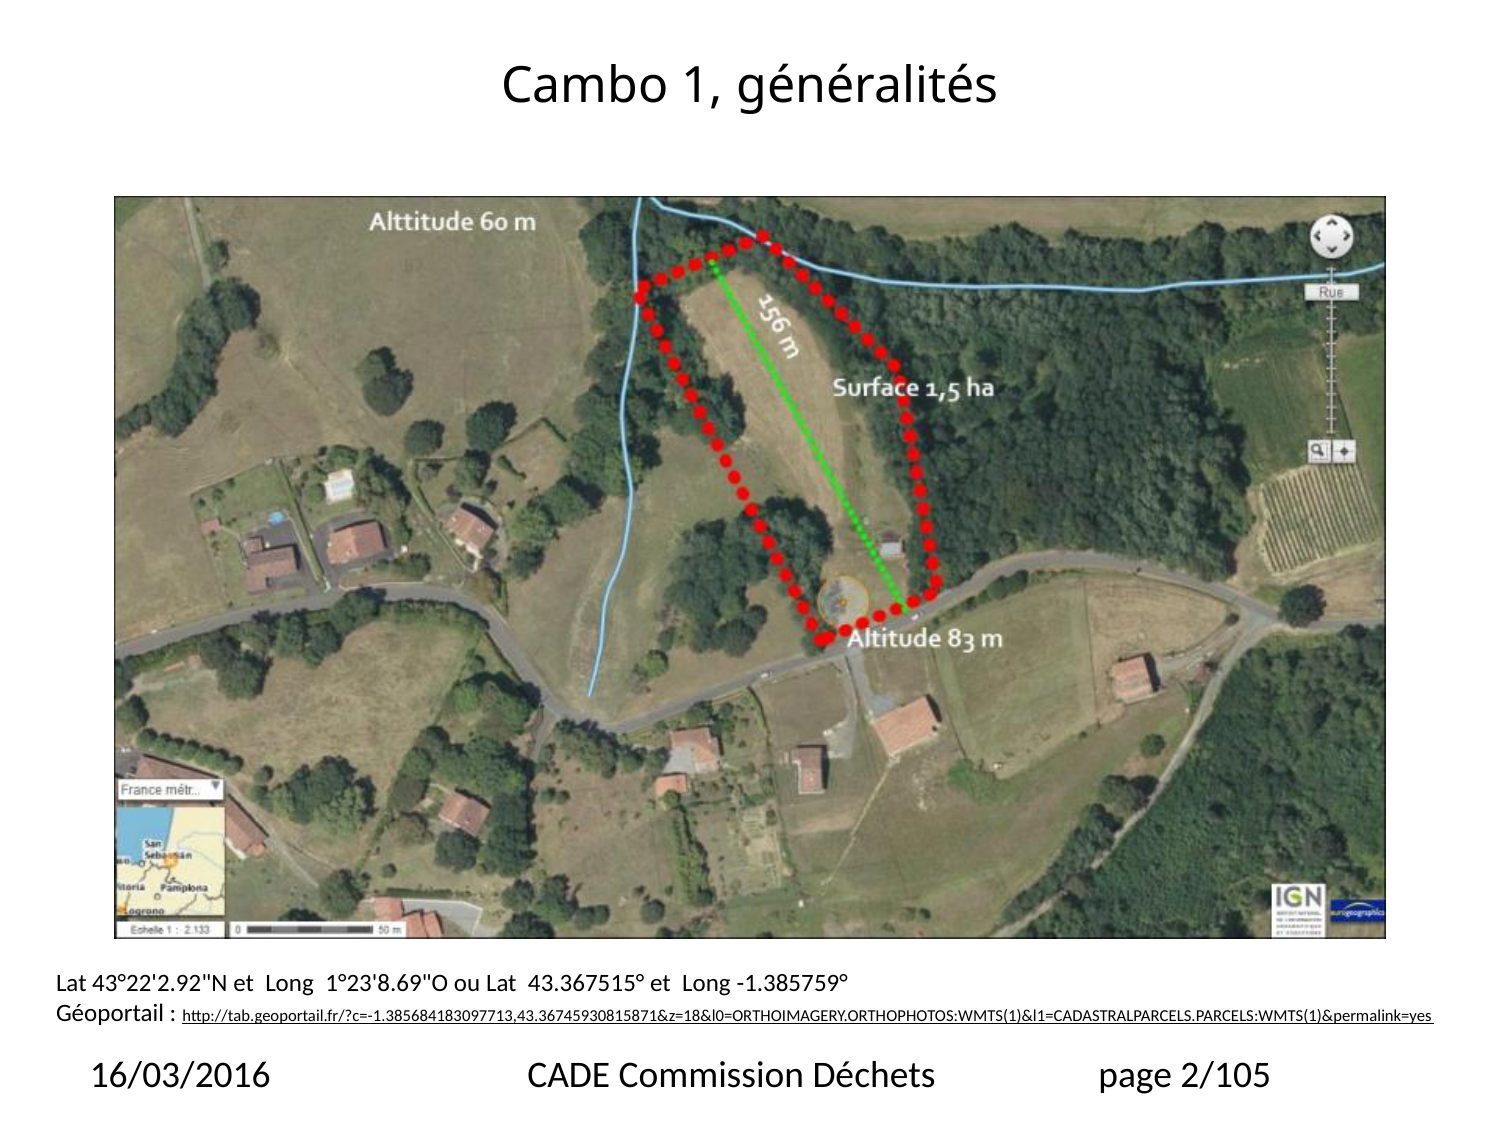

# Cambo 1, généralités
Lat 43°22'2.92"N et Long 1°23'8.69"O ou Lat 43.367515° et Long -1.385759°
Géoportail : http://tab.geoportail.fr/?c=-1.385684183097713,43.36745930815871&z=18&l0=ORTHOIMAGERY.ORTHOPHOTOS:WMTS(1)&l1=CADASTRALPARCELS.PARCELS:WMTS(1)&permalink=yes
16/03/2016
CADE Commission Déchets
 page /105